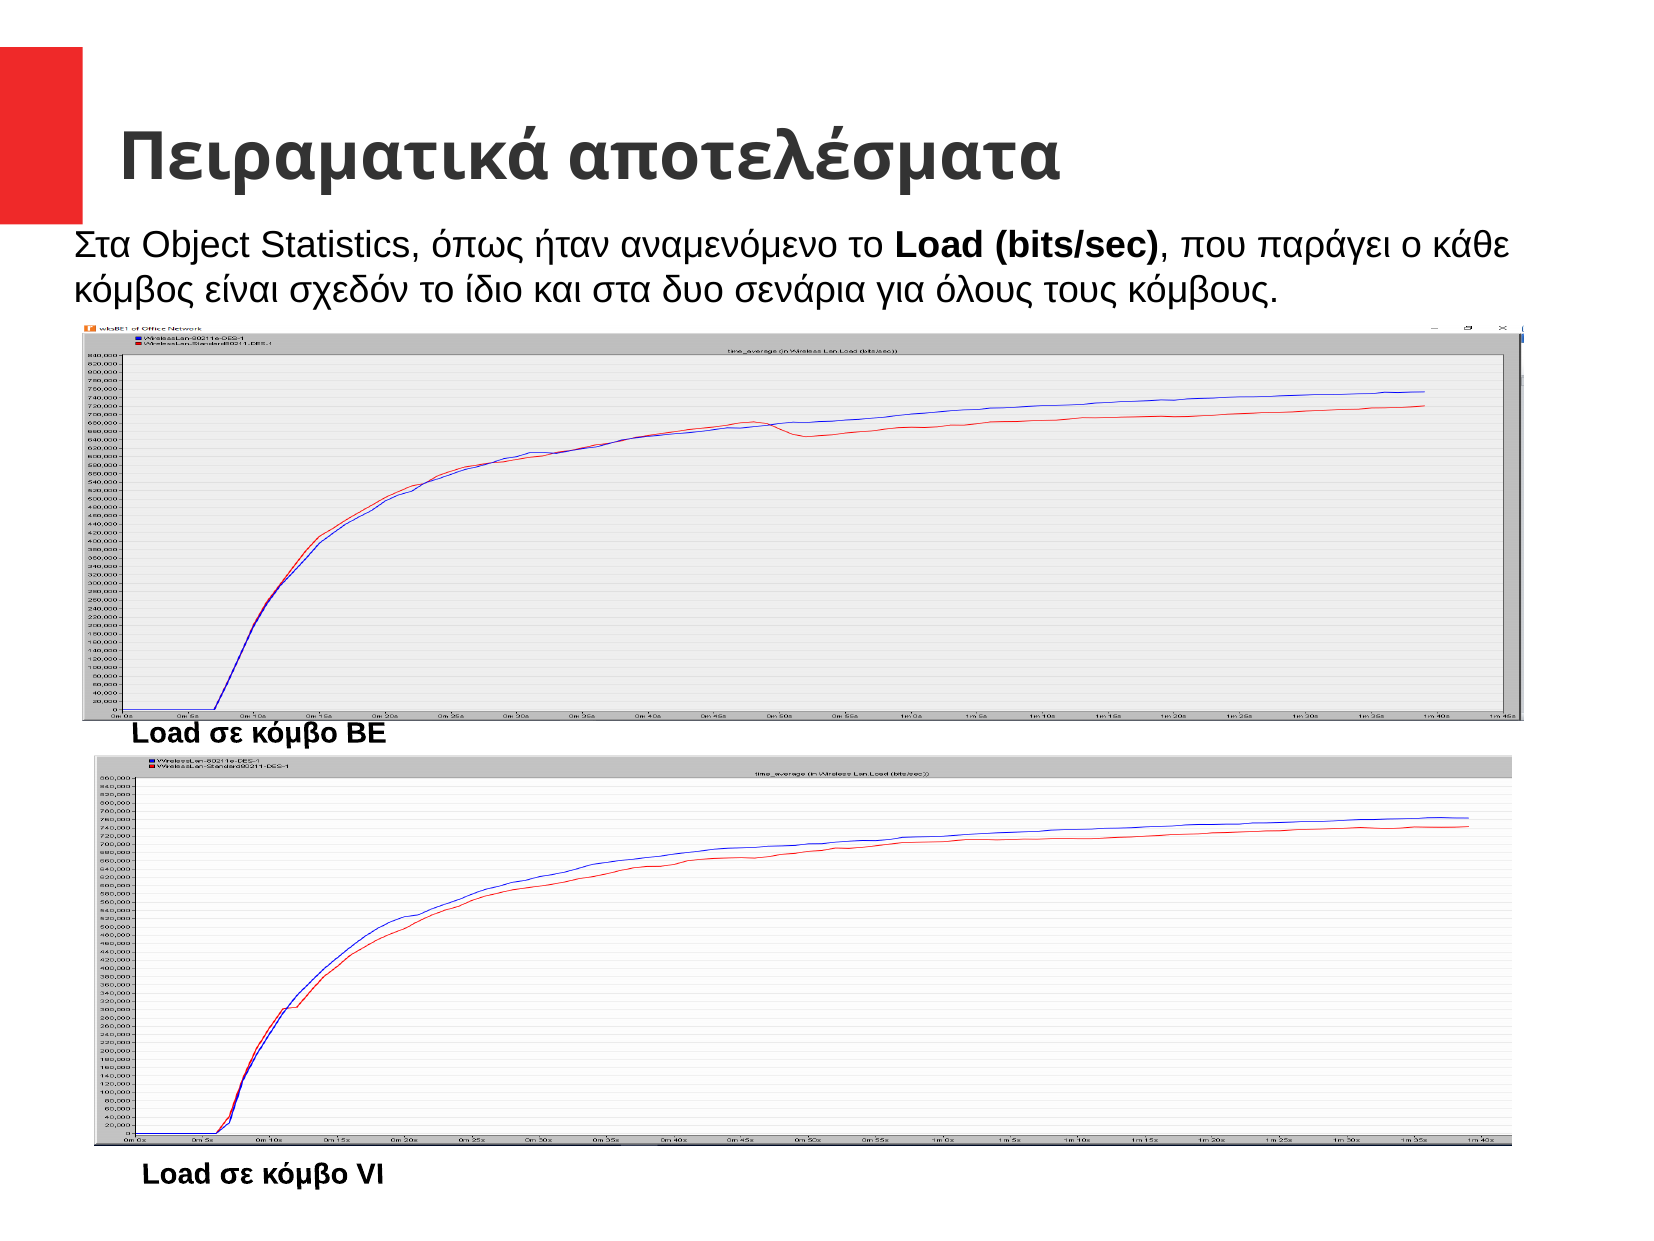

Πειραματικά αποτελέσματα
Στα Object Statistics, όπως ήταν αναμενόμενο το Load (bits/sec), που παράγει ο κάθε κόμβος είναι σχεδόν το ίδιο και στα δυο σενάρια για όλους τους κόμβους.
 Load σε κόμβο BE
 Load σε κόμβο VI